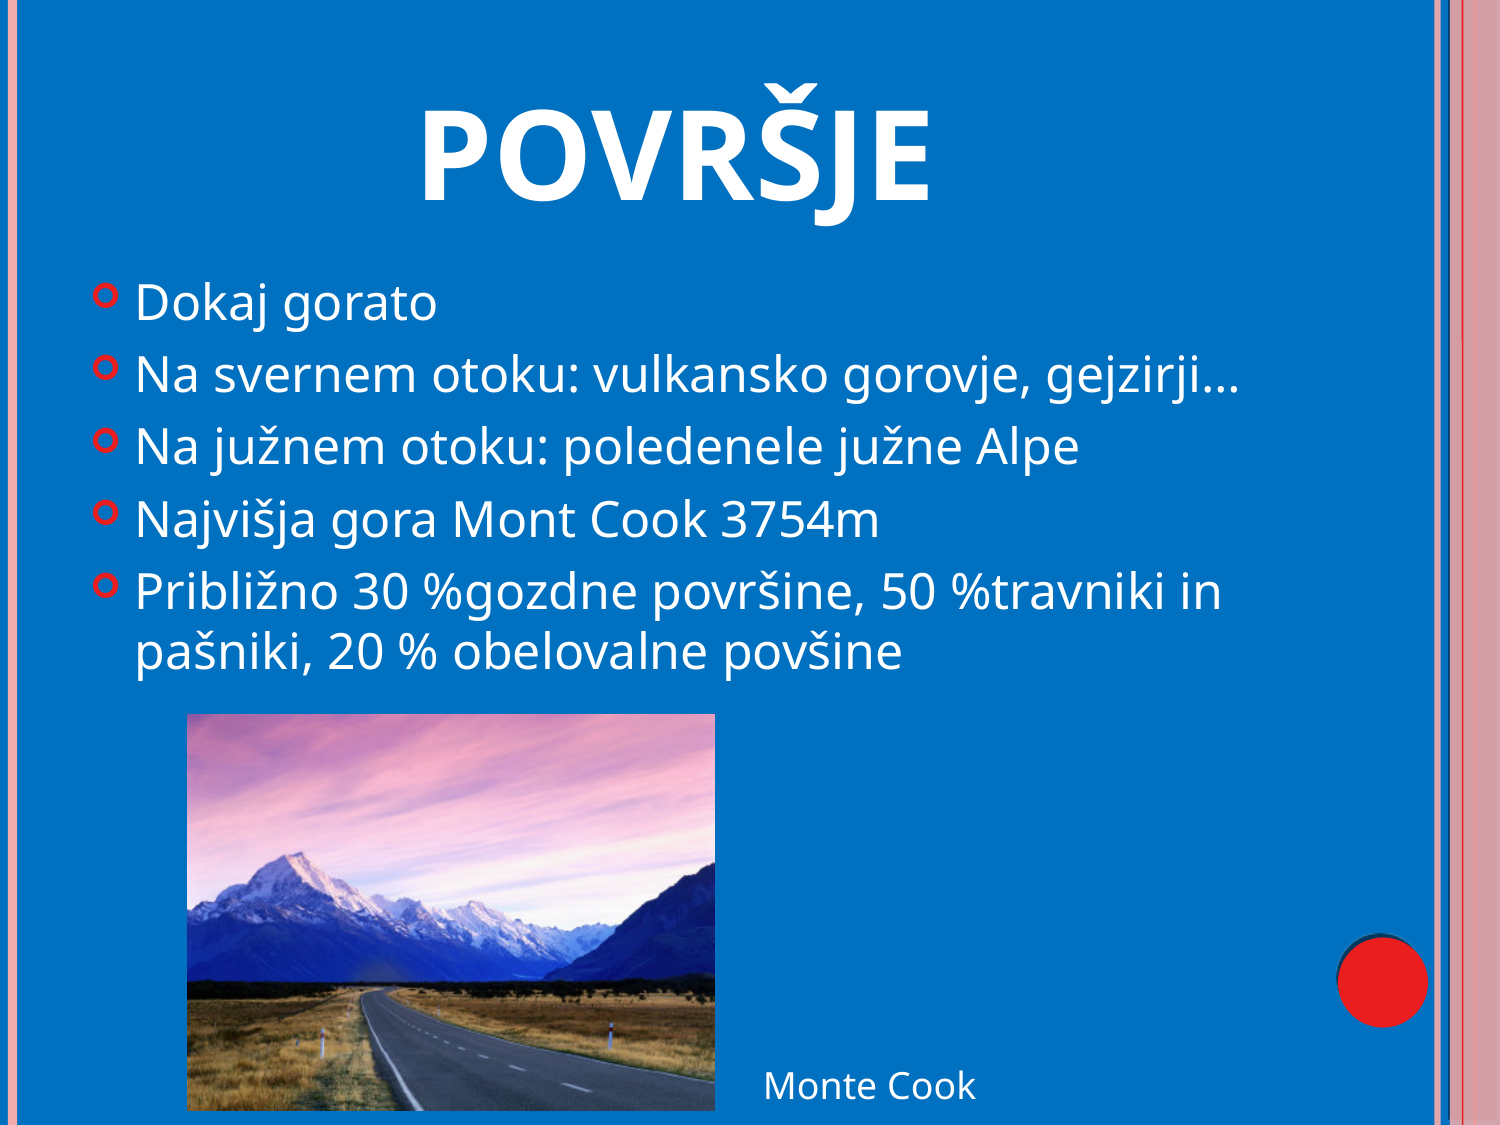

# Površje
Dokaj gorato
Na svernem otoku: vulkansko gorovje, gejzirji…
Na južnem otoku: poledenele južne Alpe
Najvišja gora Mont Cook 3754m
Približno 30 %gozdne površine, 50 %travniki in pašniki, 20 % obelovalne povšine
Monte Cook